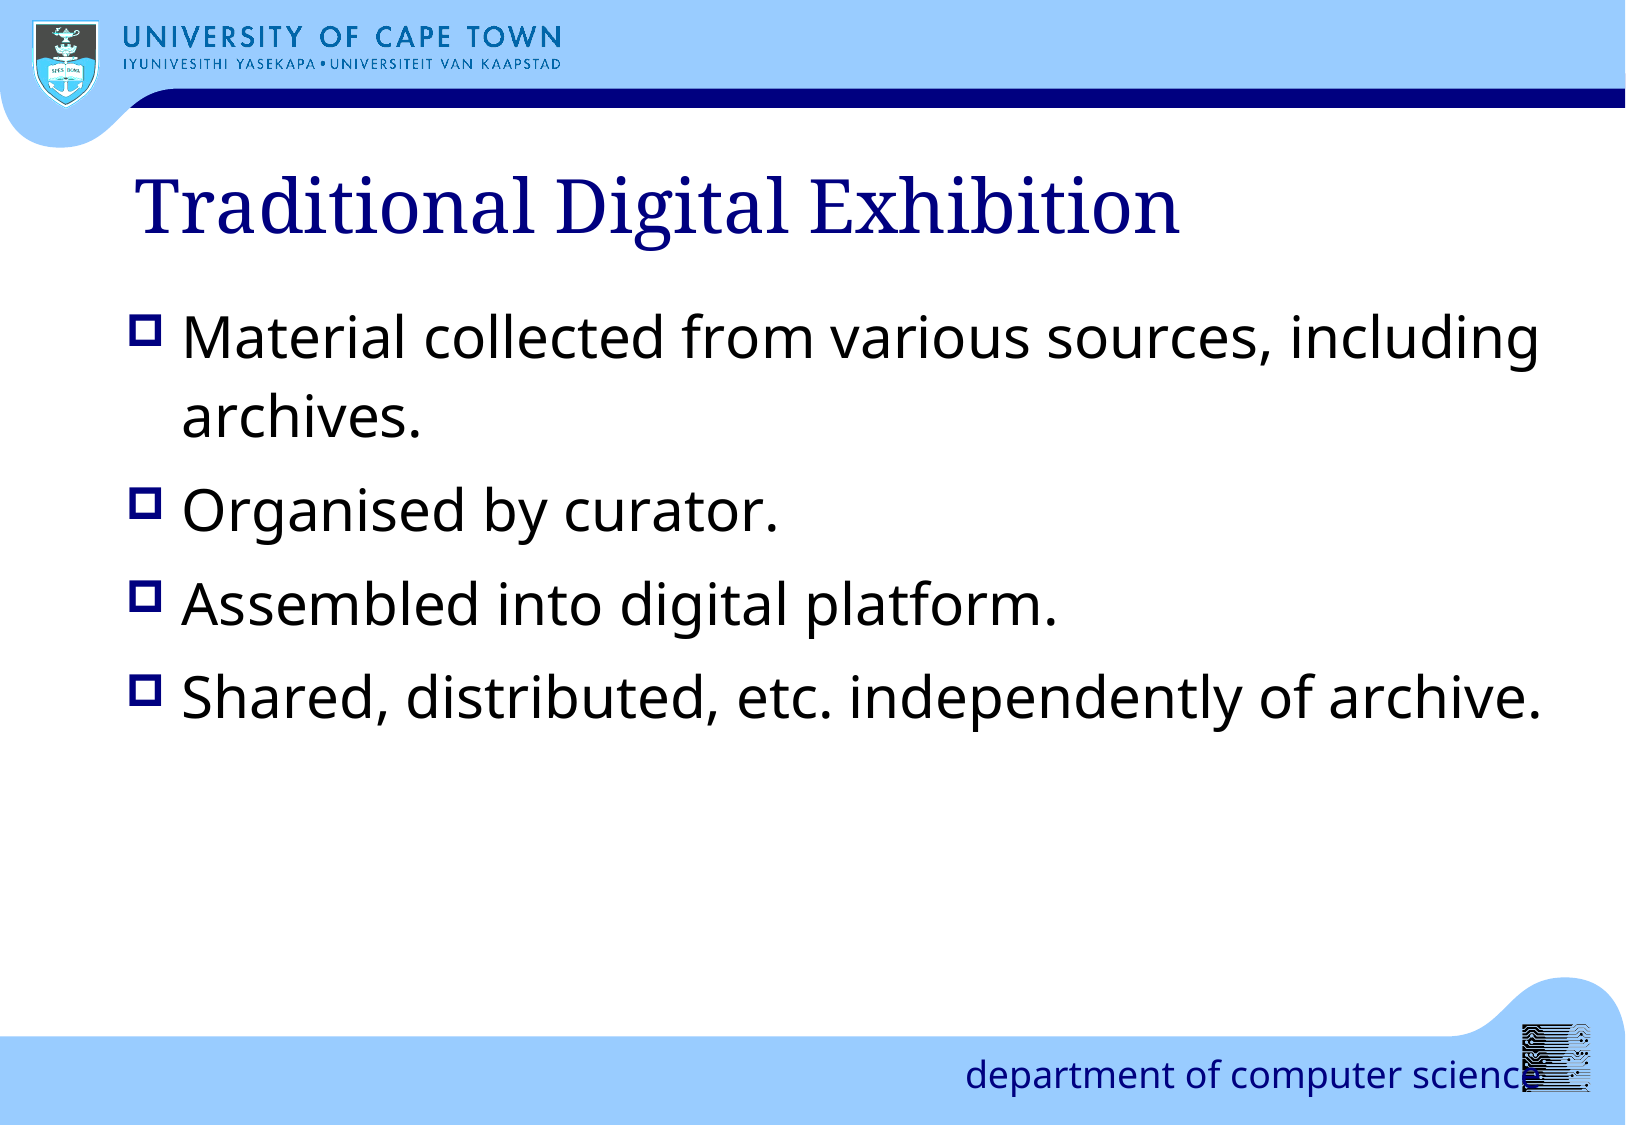

# Traditional Digital Exhibition
Material collected from various sources, including archives.
Organised by curator.
Assembled into digital platform.
Shared, distributed, etc. independently of archive.